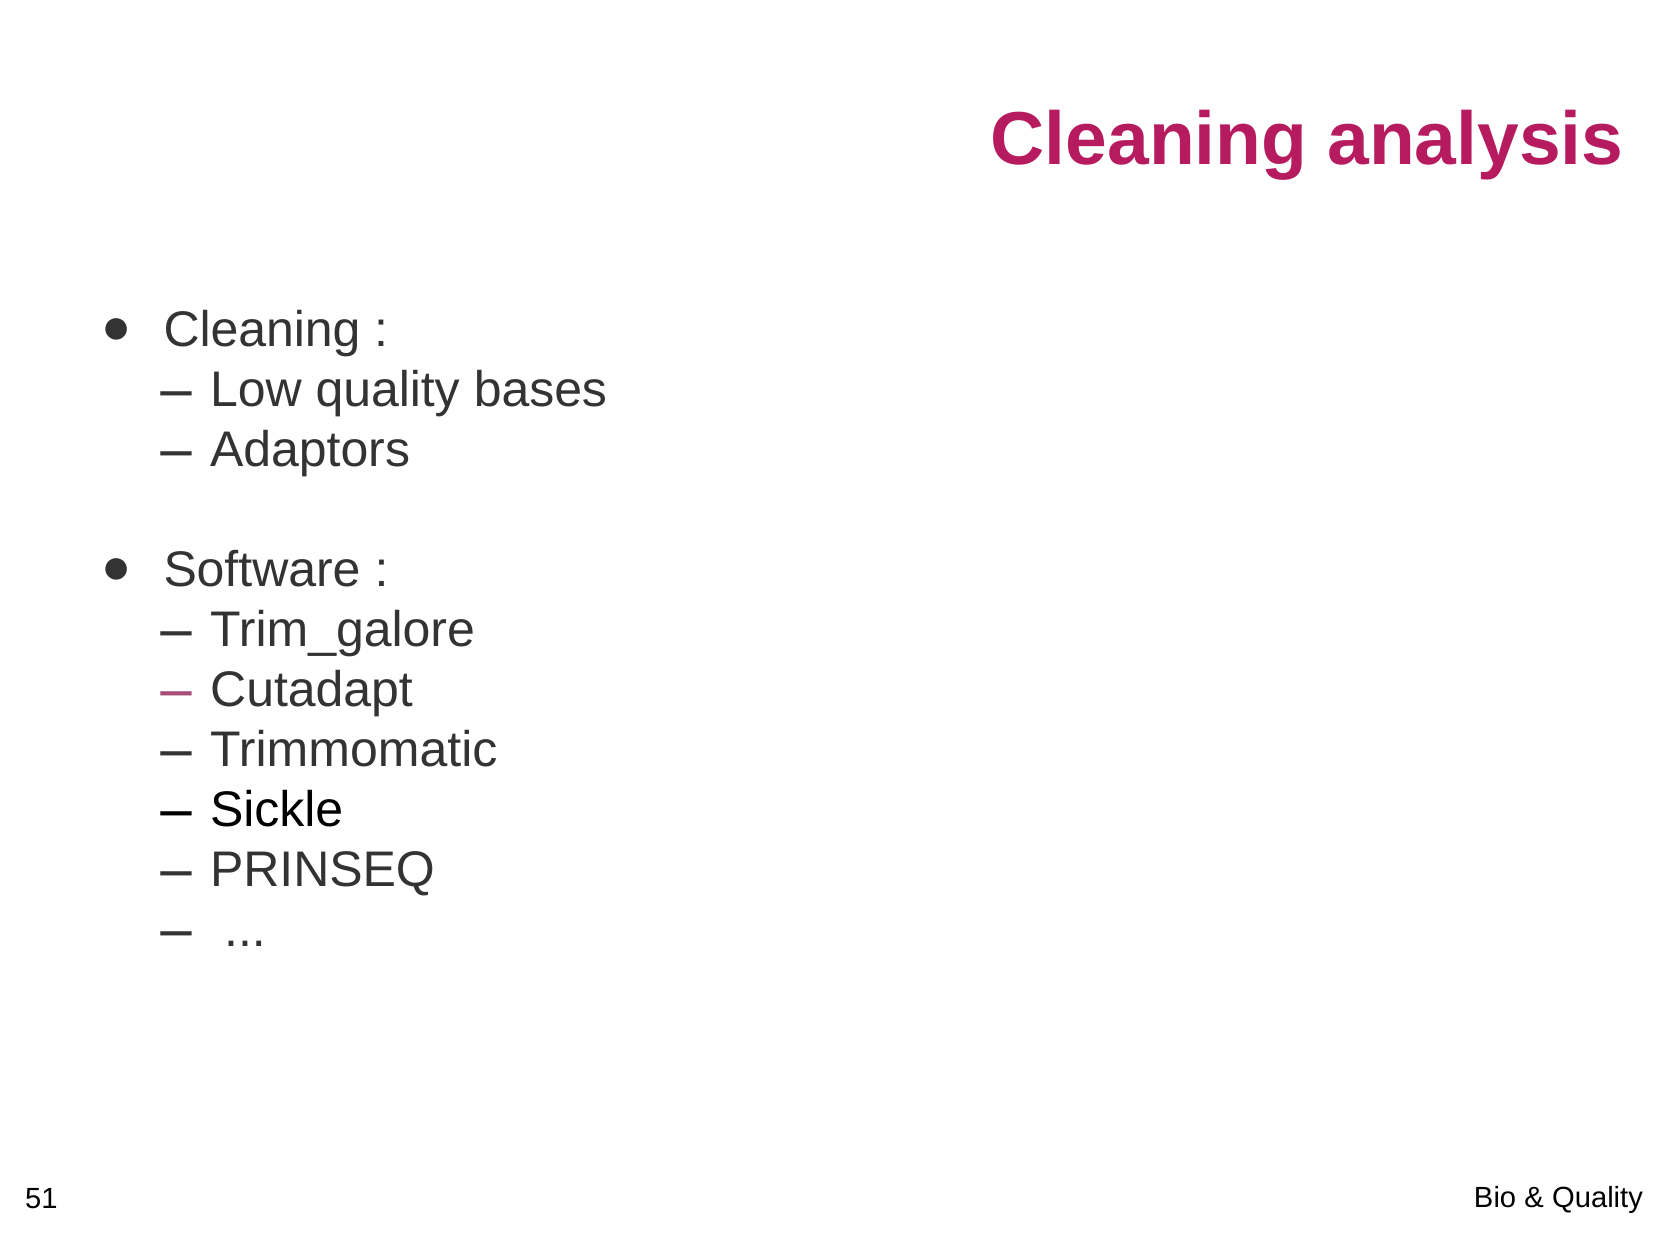

Cleaning analysis
Cleaning :
Low quality bases
Adaptors
Software :
Trim_galore
Cutadapt
Trimmomatic
Sickle
PRINSEQ
 ...